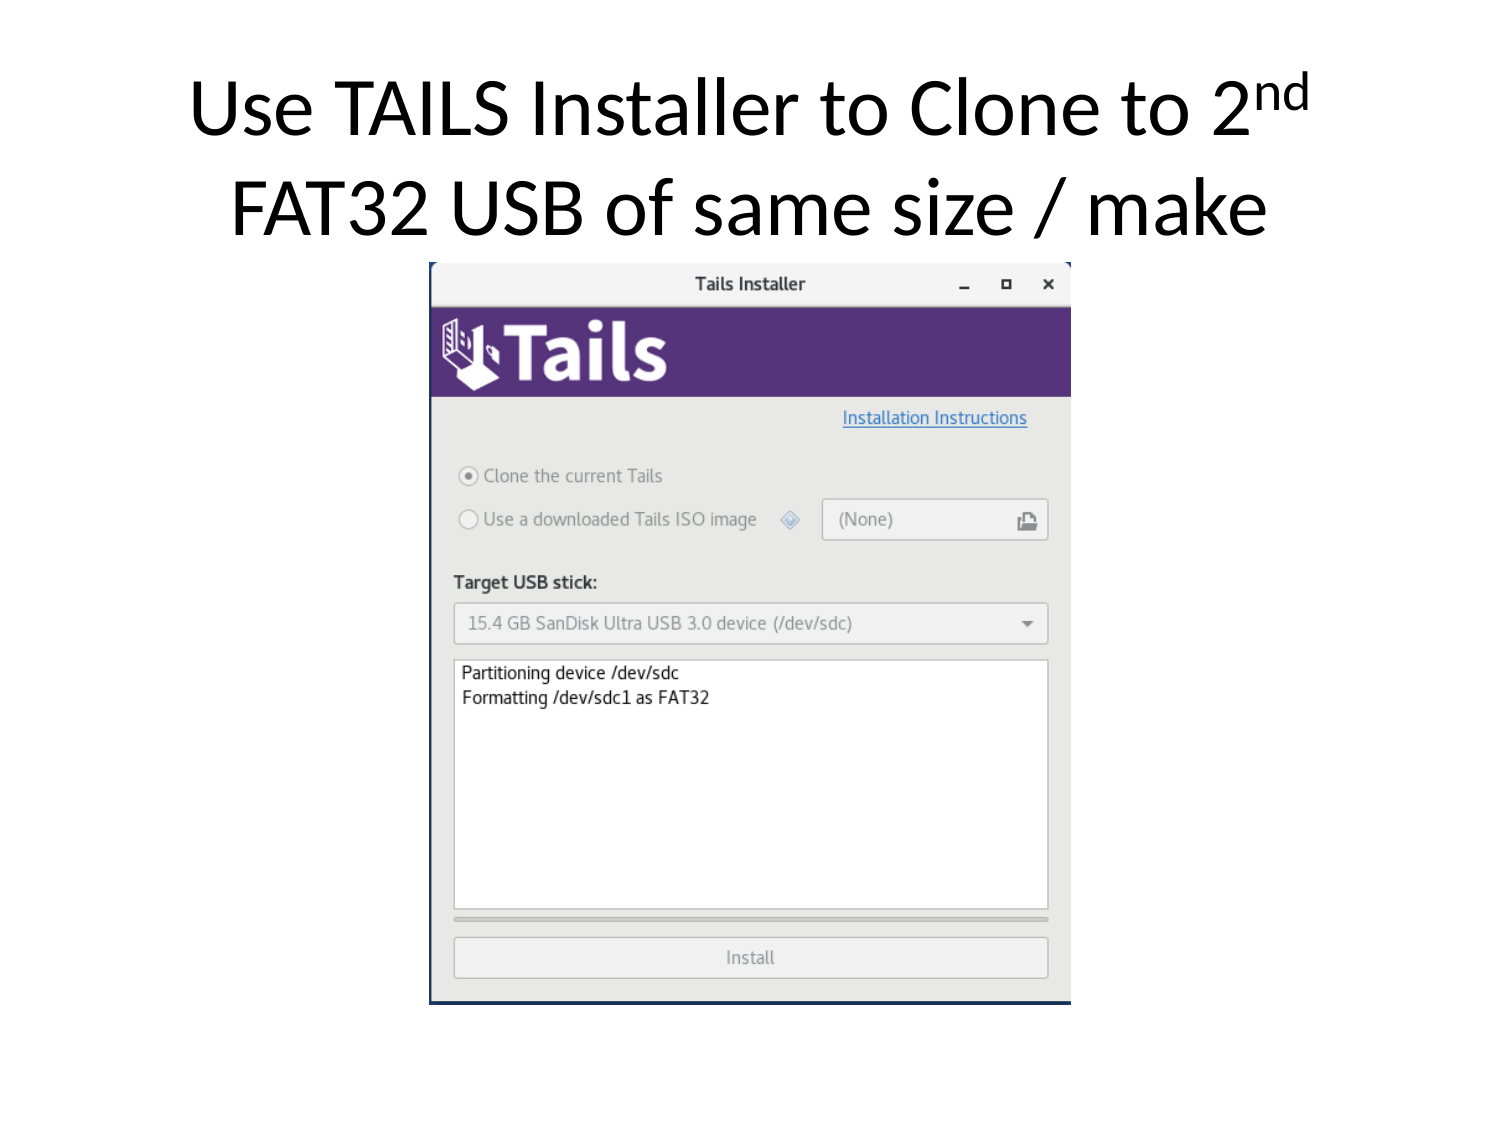

# Use TAILS Installer to Clone to 2nd FAT32 USB of same size / make